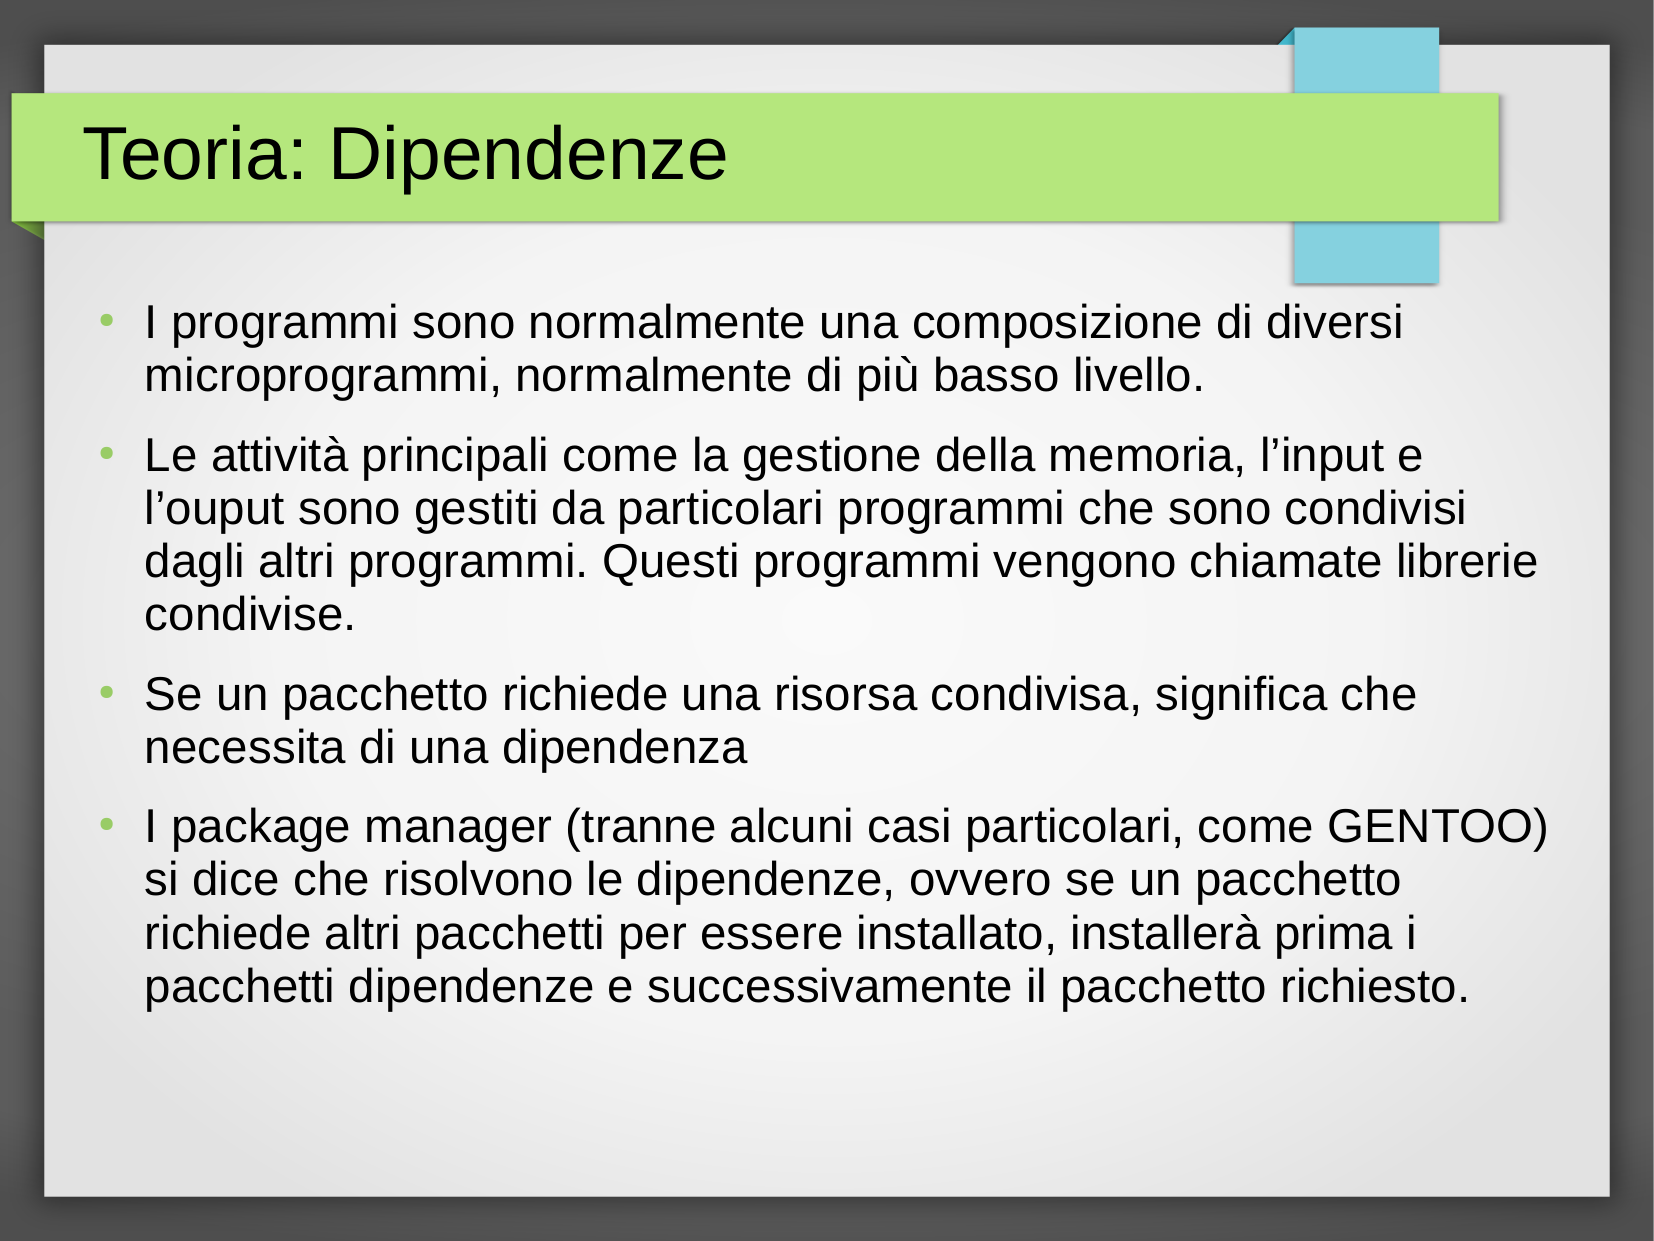

# Teoria: Dipendenze
I programmi sono normalmente una composizione di diversi microprogrammi, normalmente di più basso livello.
Le attività principali come la gestione della memoria, l’input e l’ouput sono gestiti da particolari programmi che sono condivisi dagli altri programmi. Questi programmi vengono chiamate librerie condivise.
Se un pacchetto richiede una risorsa condivisa, significa che necessita di una dipendenza
I package manager (tranne alcuni casi particolari, come GENTOO) si dice che risolvono le dipendenze, ovvero se un pacchetto richiede altri pacchetti per essere installato, installerà prima i pacchetti dipendenze e successivamente il pacchetto richiesto.